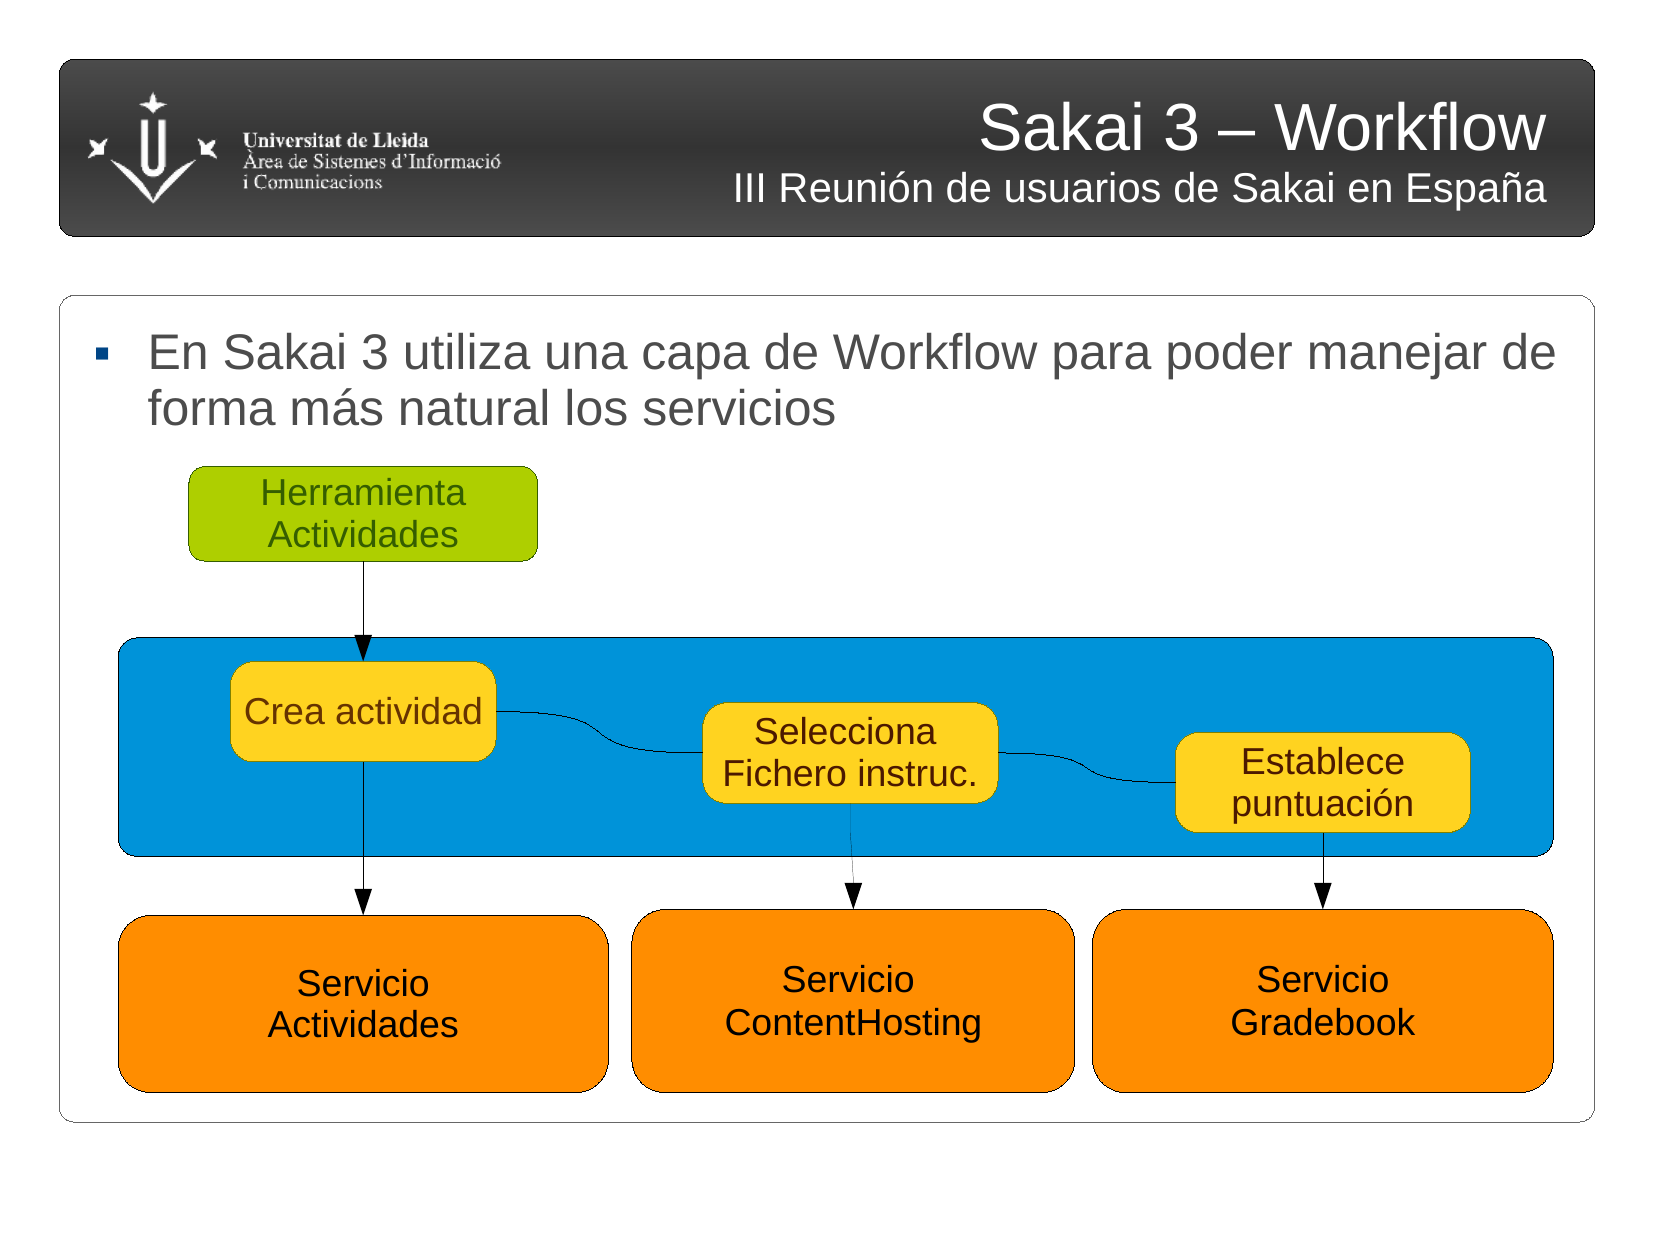

# Sakai 3 – Workflow III Reunión de usuarios de Sakai en España
En Sakai 3 utiliza una capa de Workflow para poder manejar de forma más natural los servicios
Herramienta
Actividades
Crea actividad
Selecciona
Fichero instruc.
Establece
puntuación
Servicio
ContentHosting
Servicio
Gradebook
Servicio
Actividades